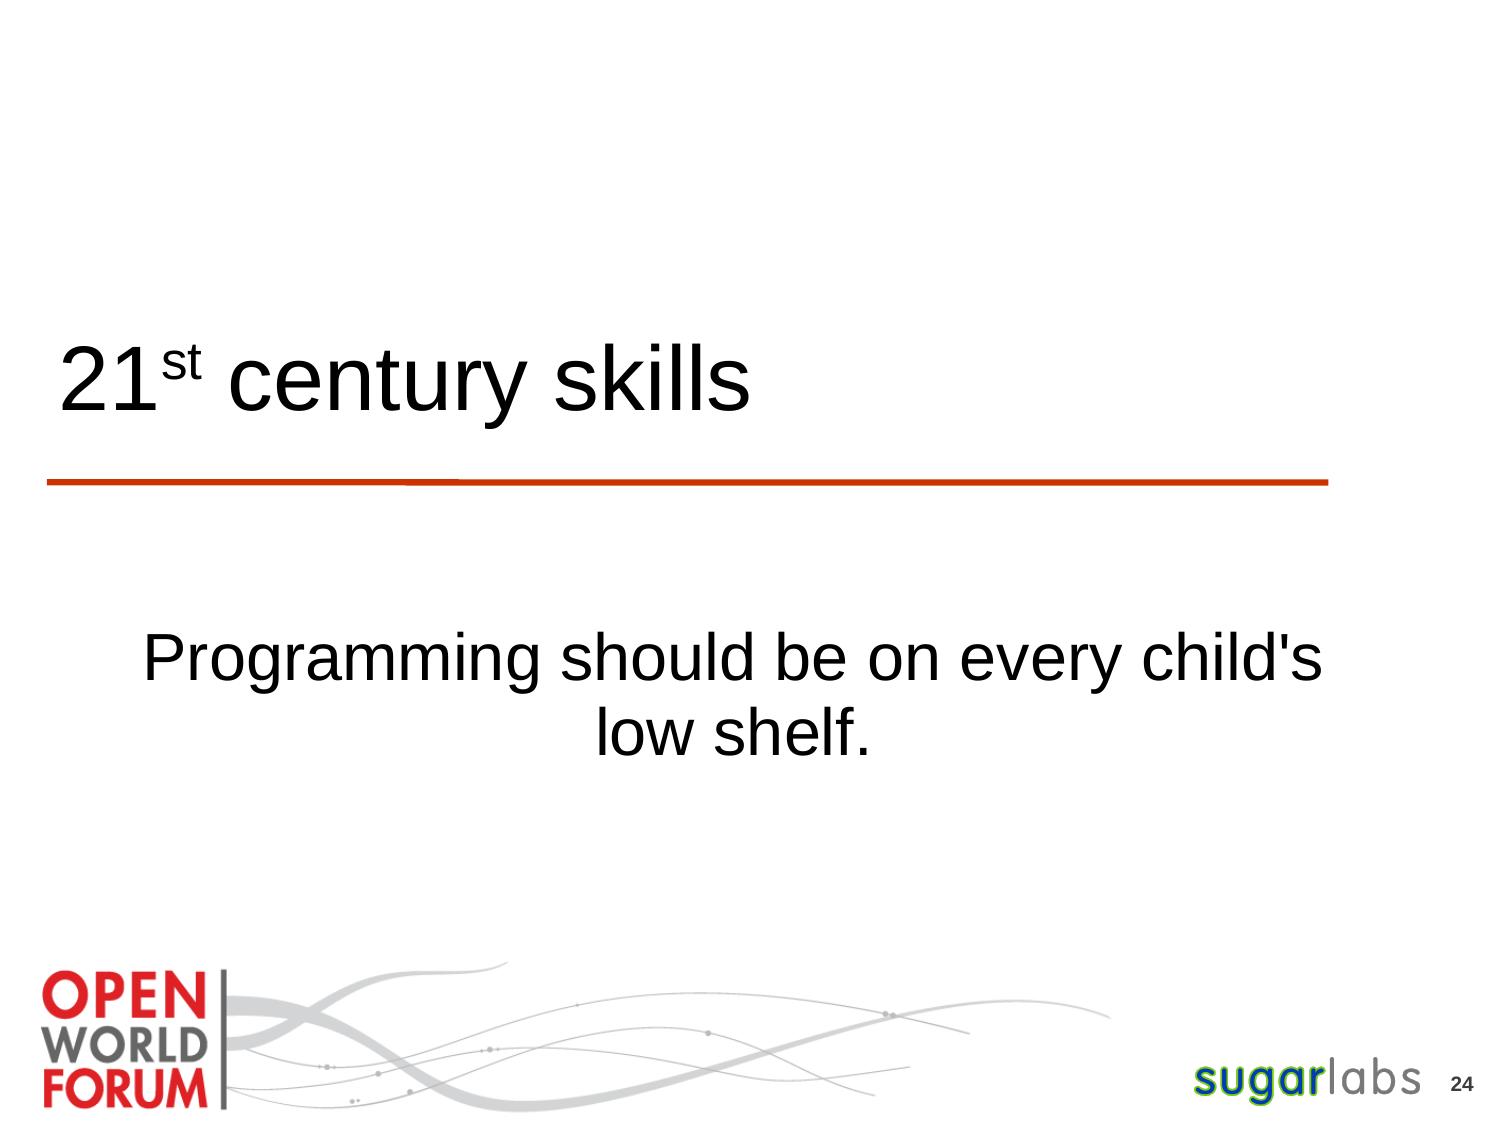

# 21st century skills
Programming should be on every child's
low shelf.
24